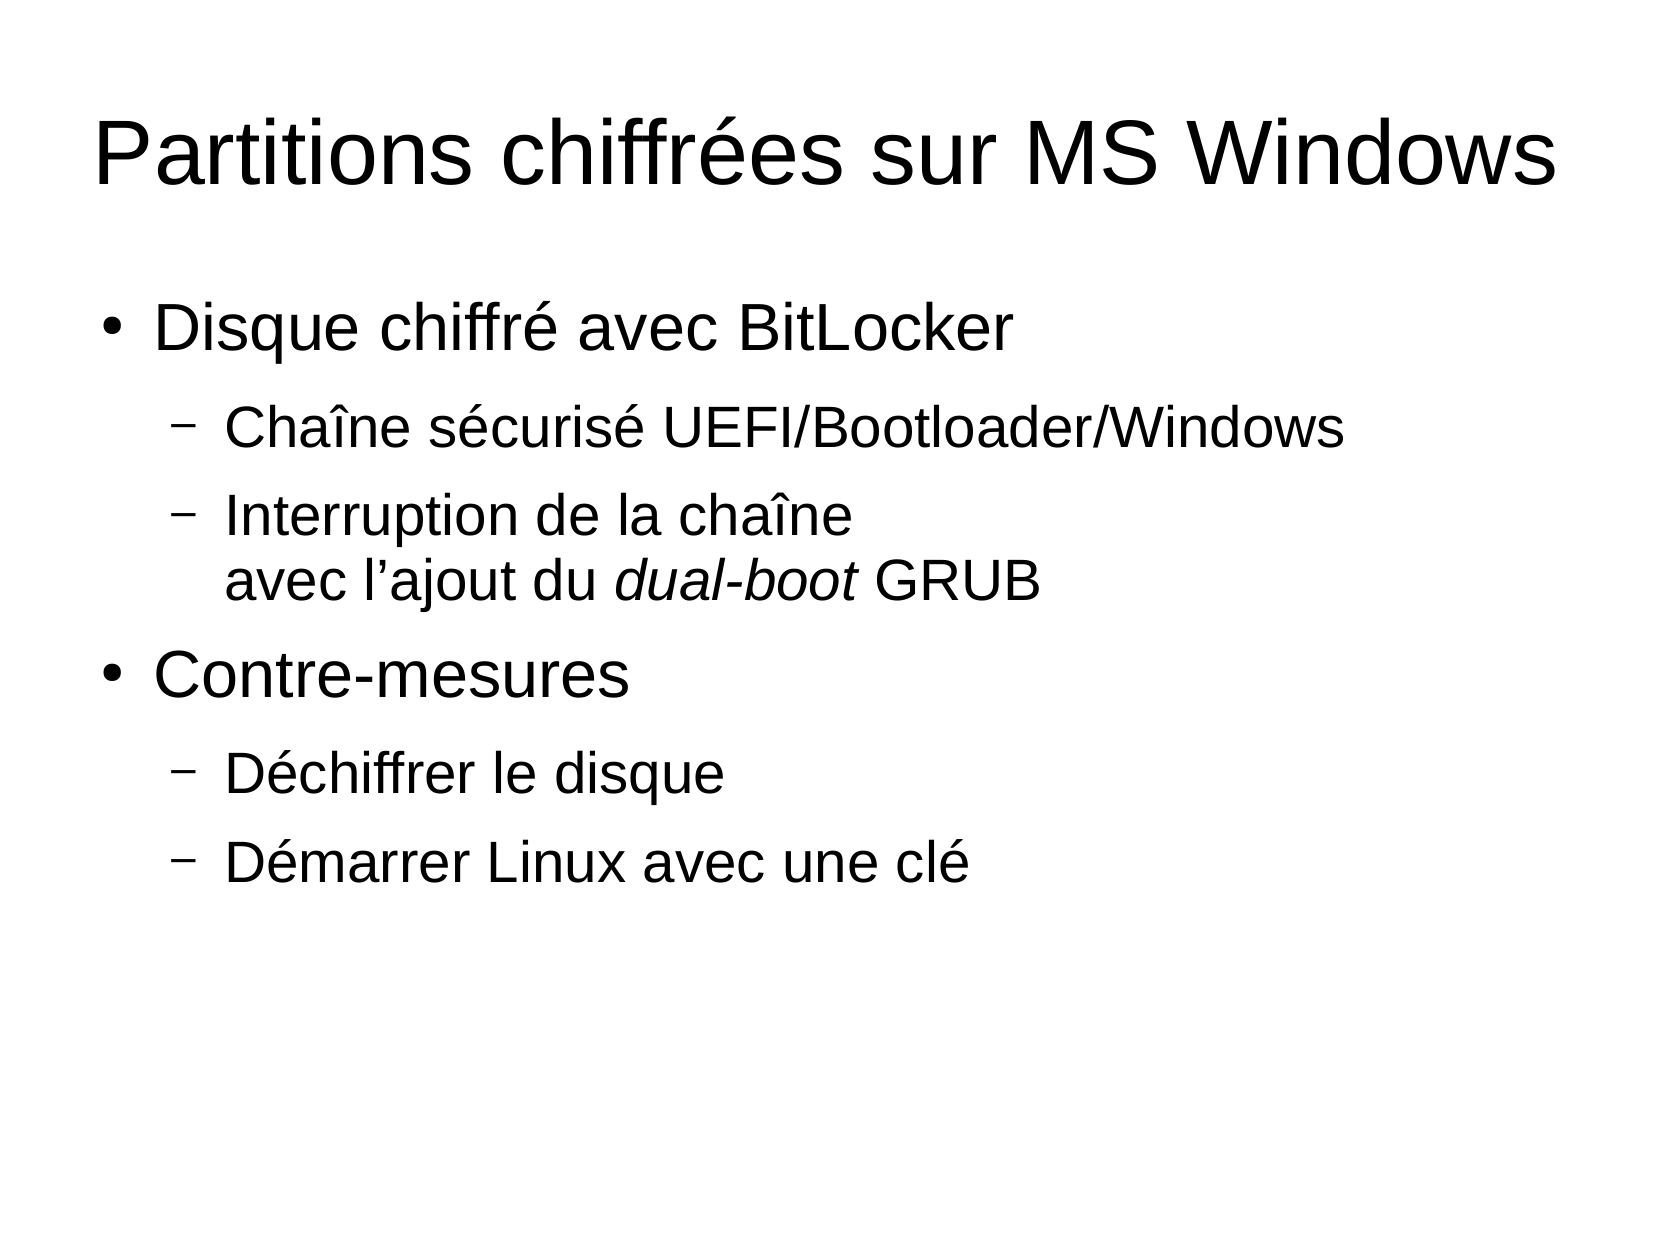

# Partitions chiffrées sur MS Windows
Disque chiffré avec BitLocker
Chaîne sécurisé UEFI/Bootloader/Windows
Interruption de la chaîne
avec l’ajout du dual-boot GRUB
Contre-mesures
Déchiffrer le disque
Démarrer Linux avec une clé